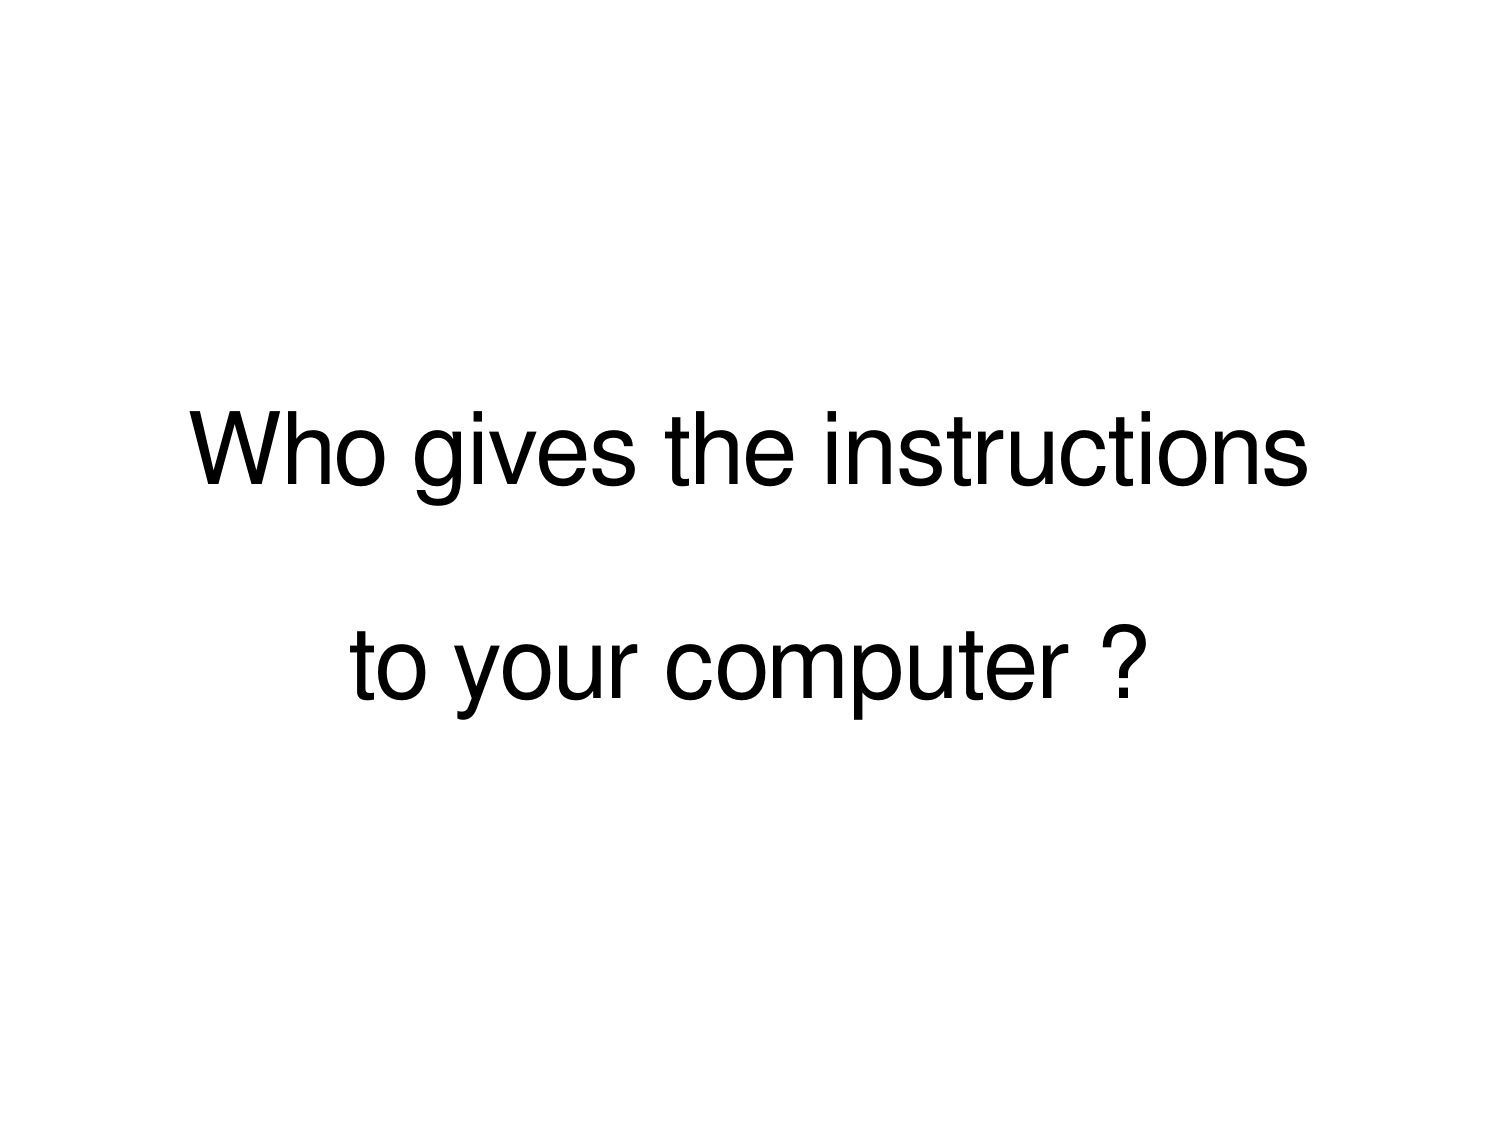

Who gives the instructions
to your computer ?